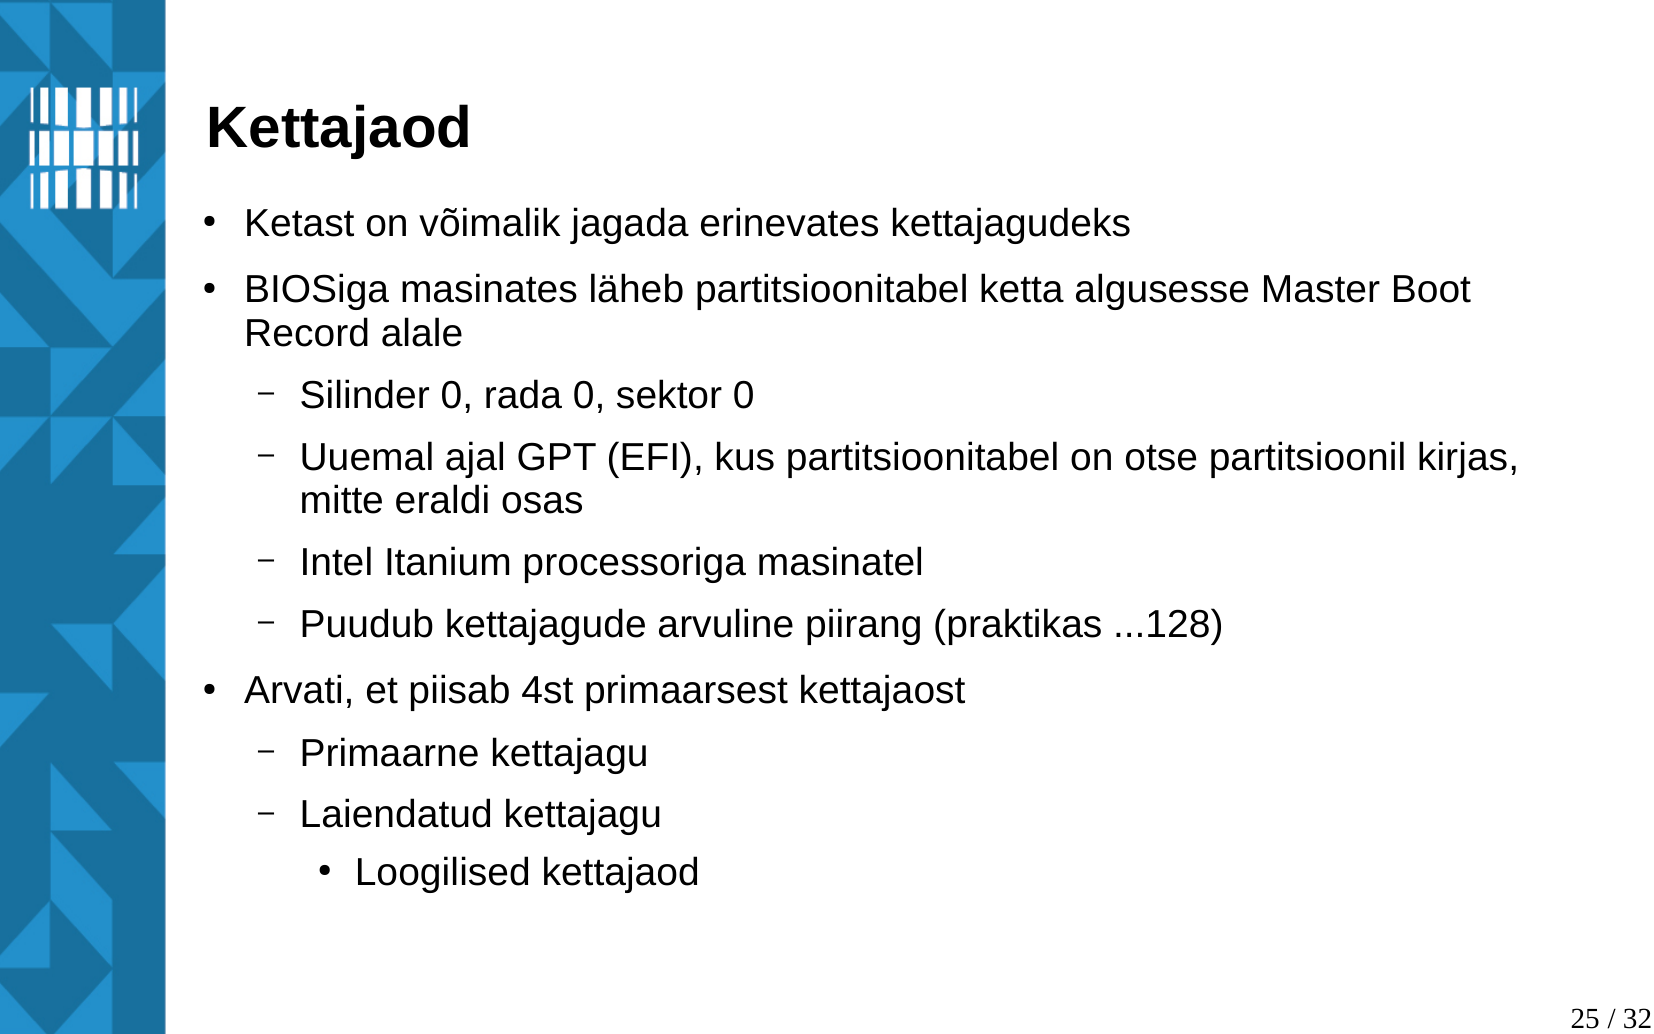

# Kettajaod
Ketast on võimalik jagada erinevates kettajagudeks
BIOSiga masinates läheb partitsioonitabel ketta algusesse Master Boot Record alale
Silinder 0, rada 0, sektor 0
Uuemal ajal GPT (EFI), kus partitsioonitabel on otse partitsioonil kirjas, mitte eraldi osas
Intel Itanium processoriga masinatel
Puudub kettajagude arvuline piirang (praktikas ...128)
Arvati, et piisab 4st primaarsest kettajaost
Primaarne kettajagu
Laiendatud kettajagu
Loogilised kettajaod